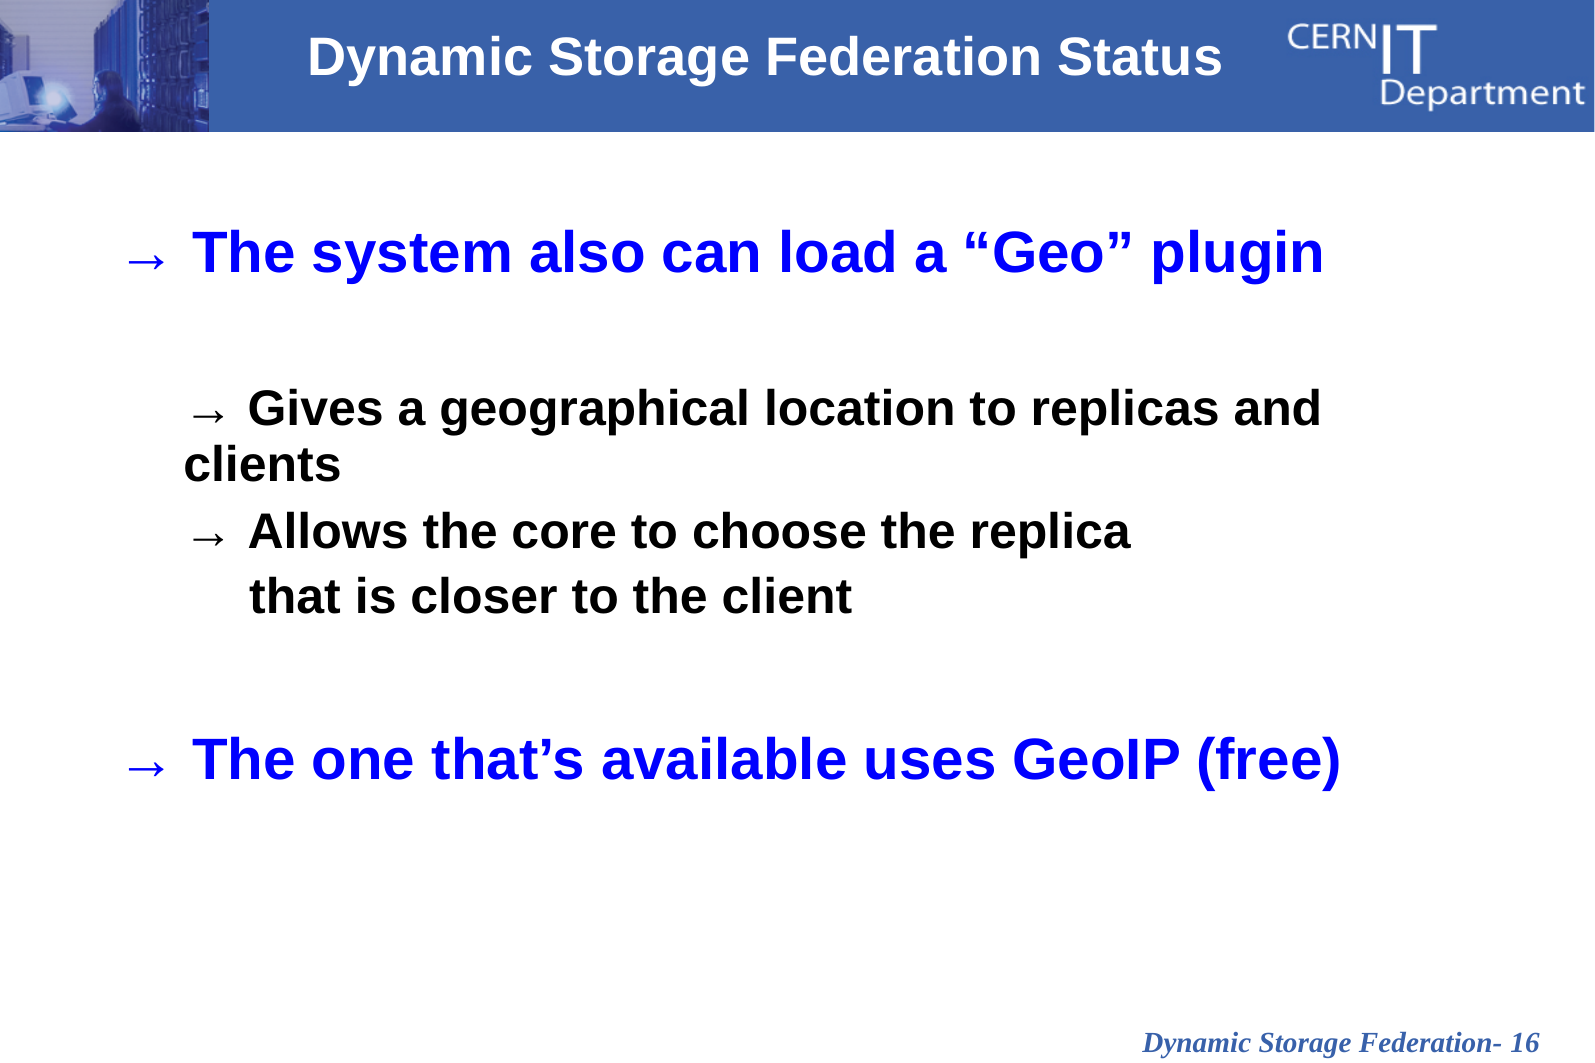

Dynamic Storage Federation Status
# → The system also can load a “Geo” plugin
→ Gives a geographical location to replicas and clients
→ Allows the core to choose the replica
that is closer to the client
→ The one that’s available uses GeoIP (free)